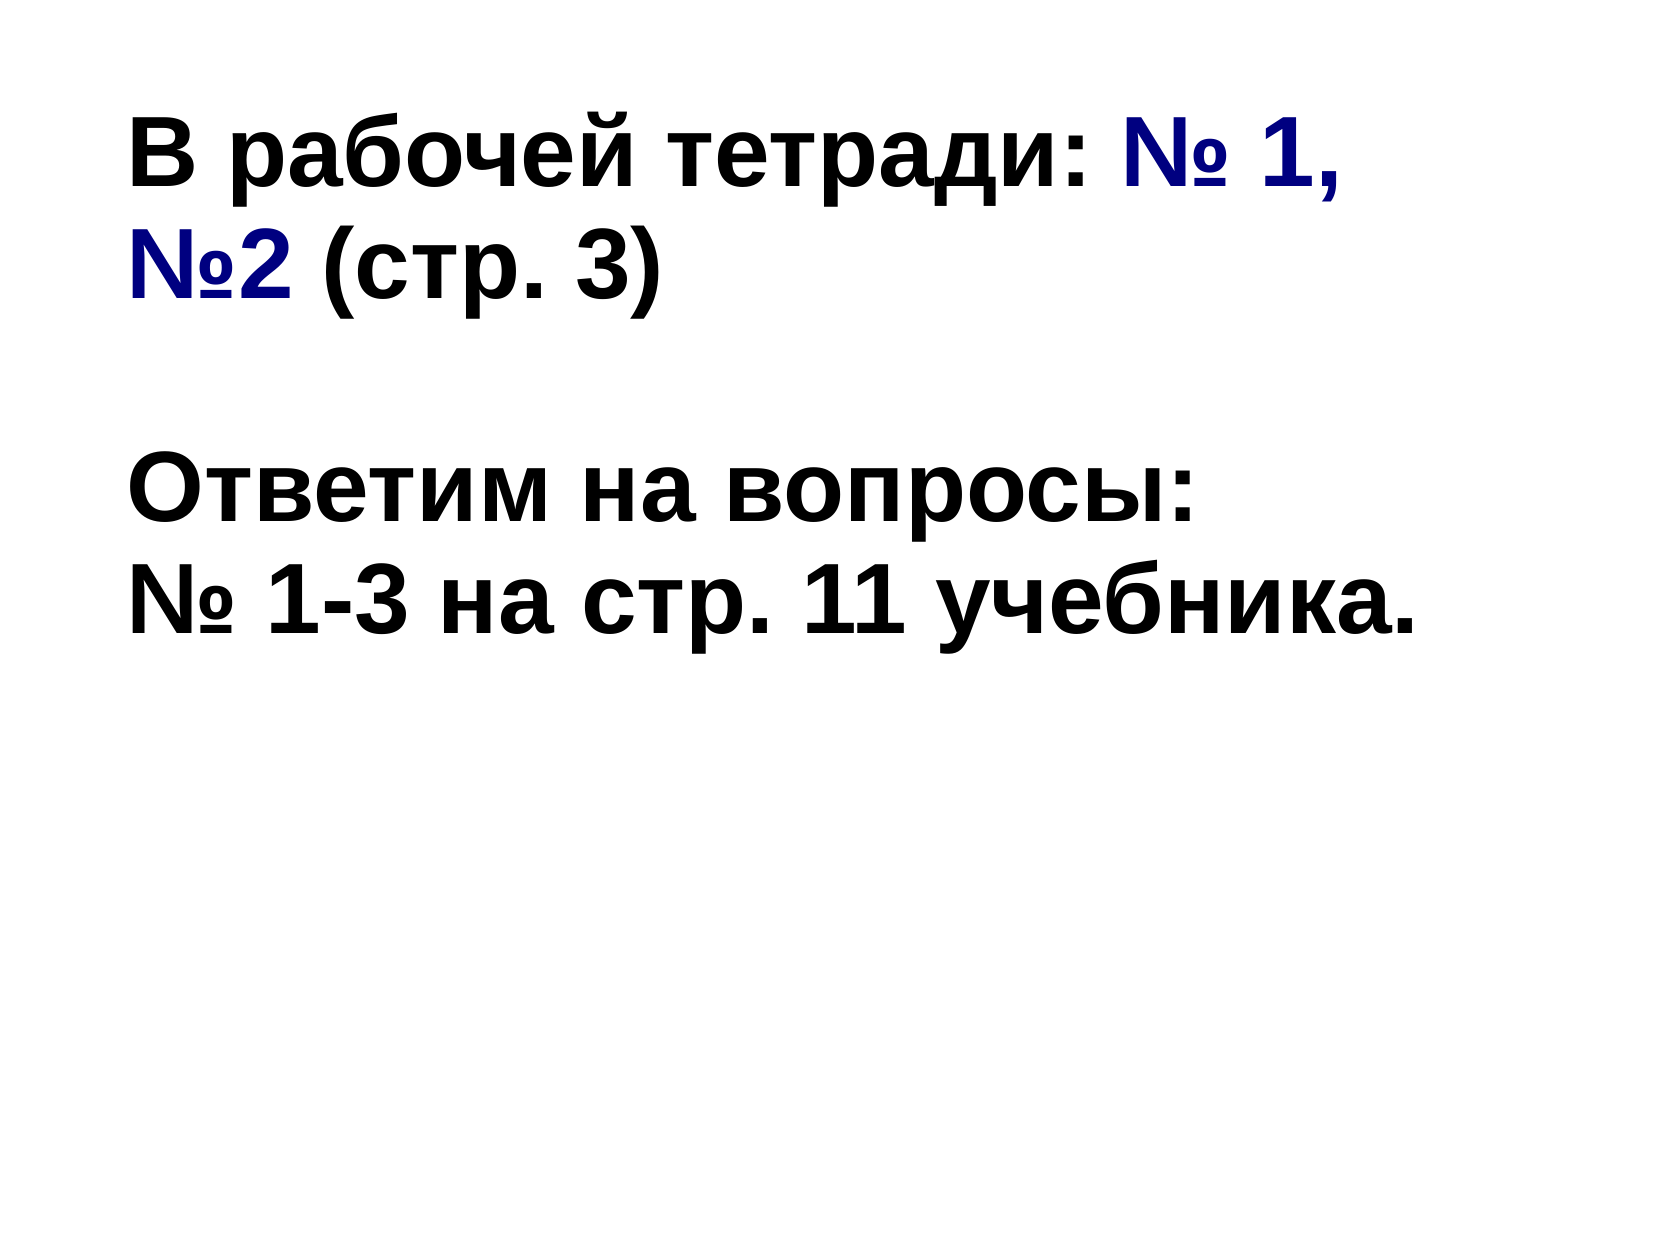

В рабочей тетради: № 1,
№2 (стр. 3)
Ответим на вопросы:
№ 1-3 на стр. 11 учебника.